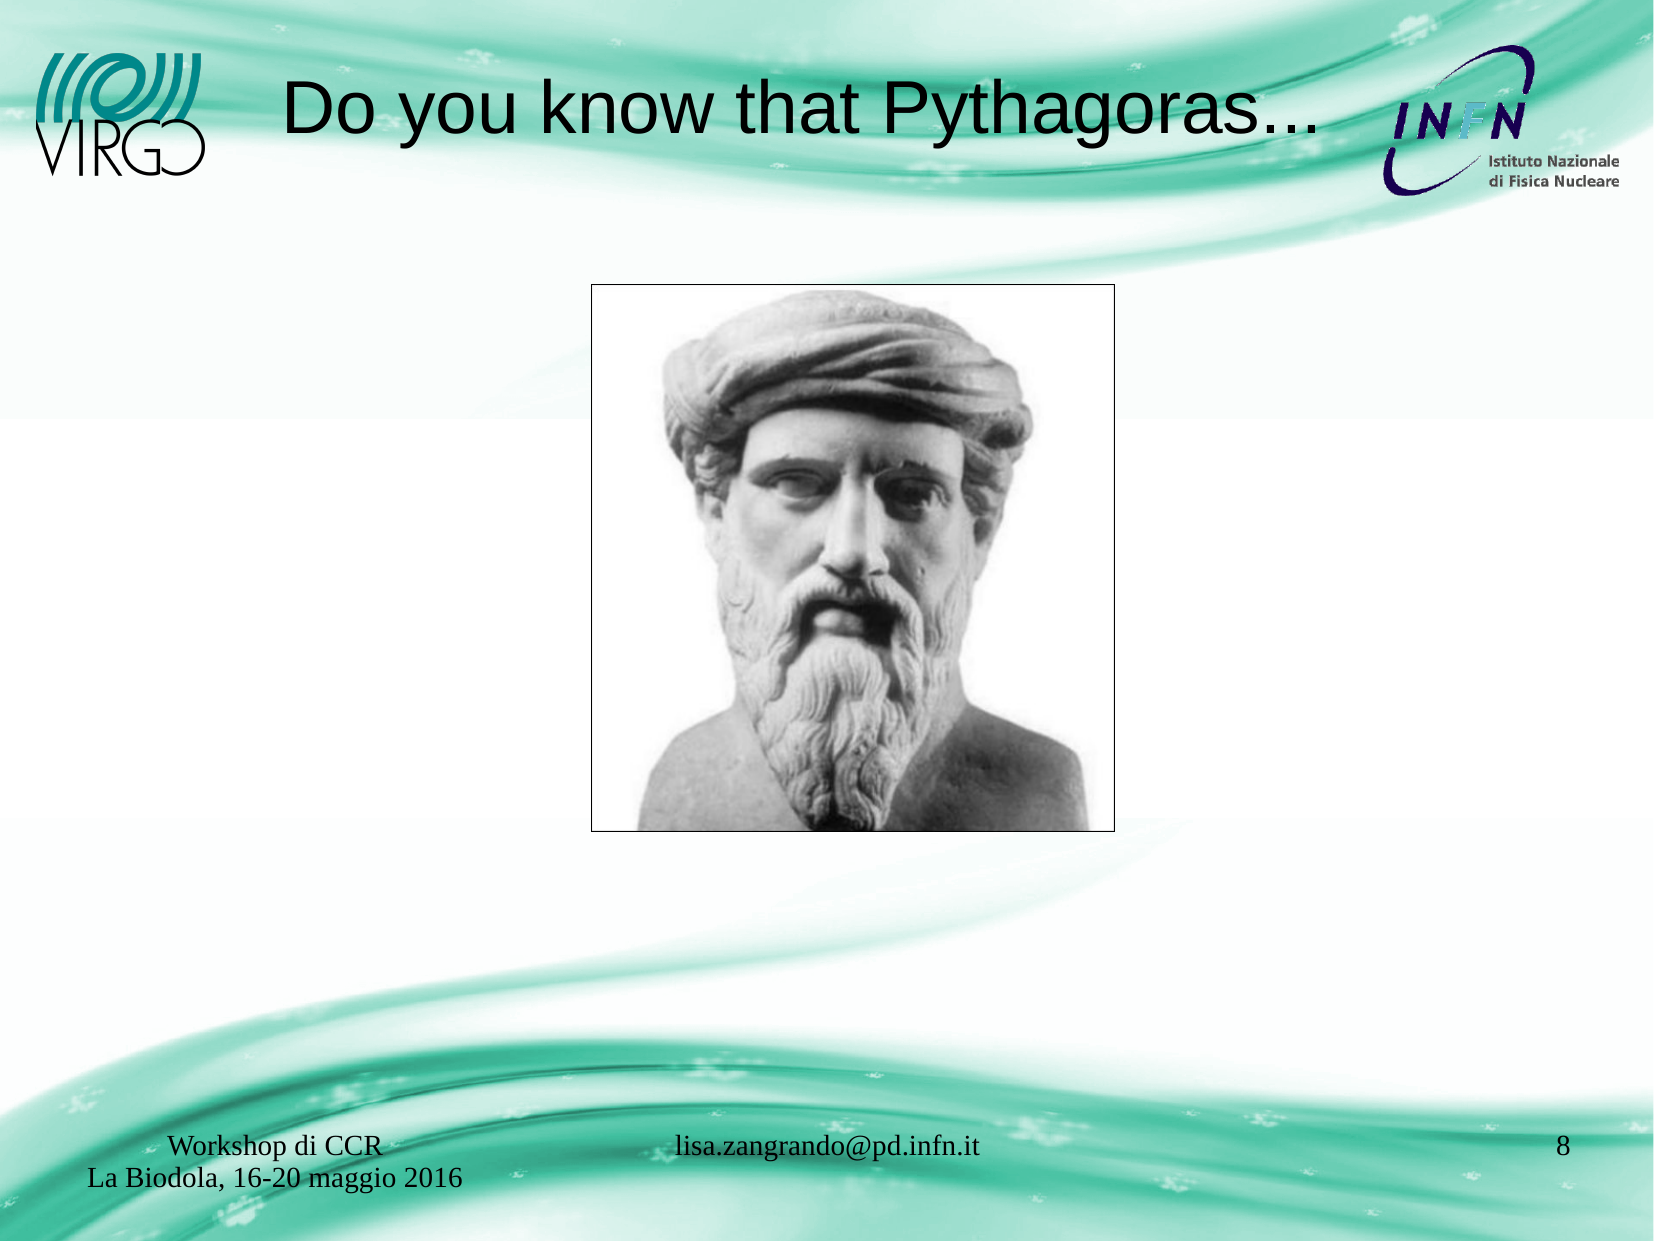

# Do you know that Pythagoras...
Virgo Week, Cascina, 5 Feb 2016
lisa.zangrando@pd.infn.it
8